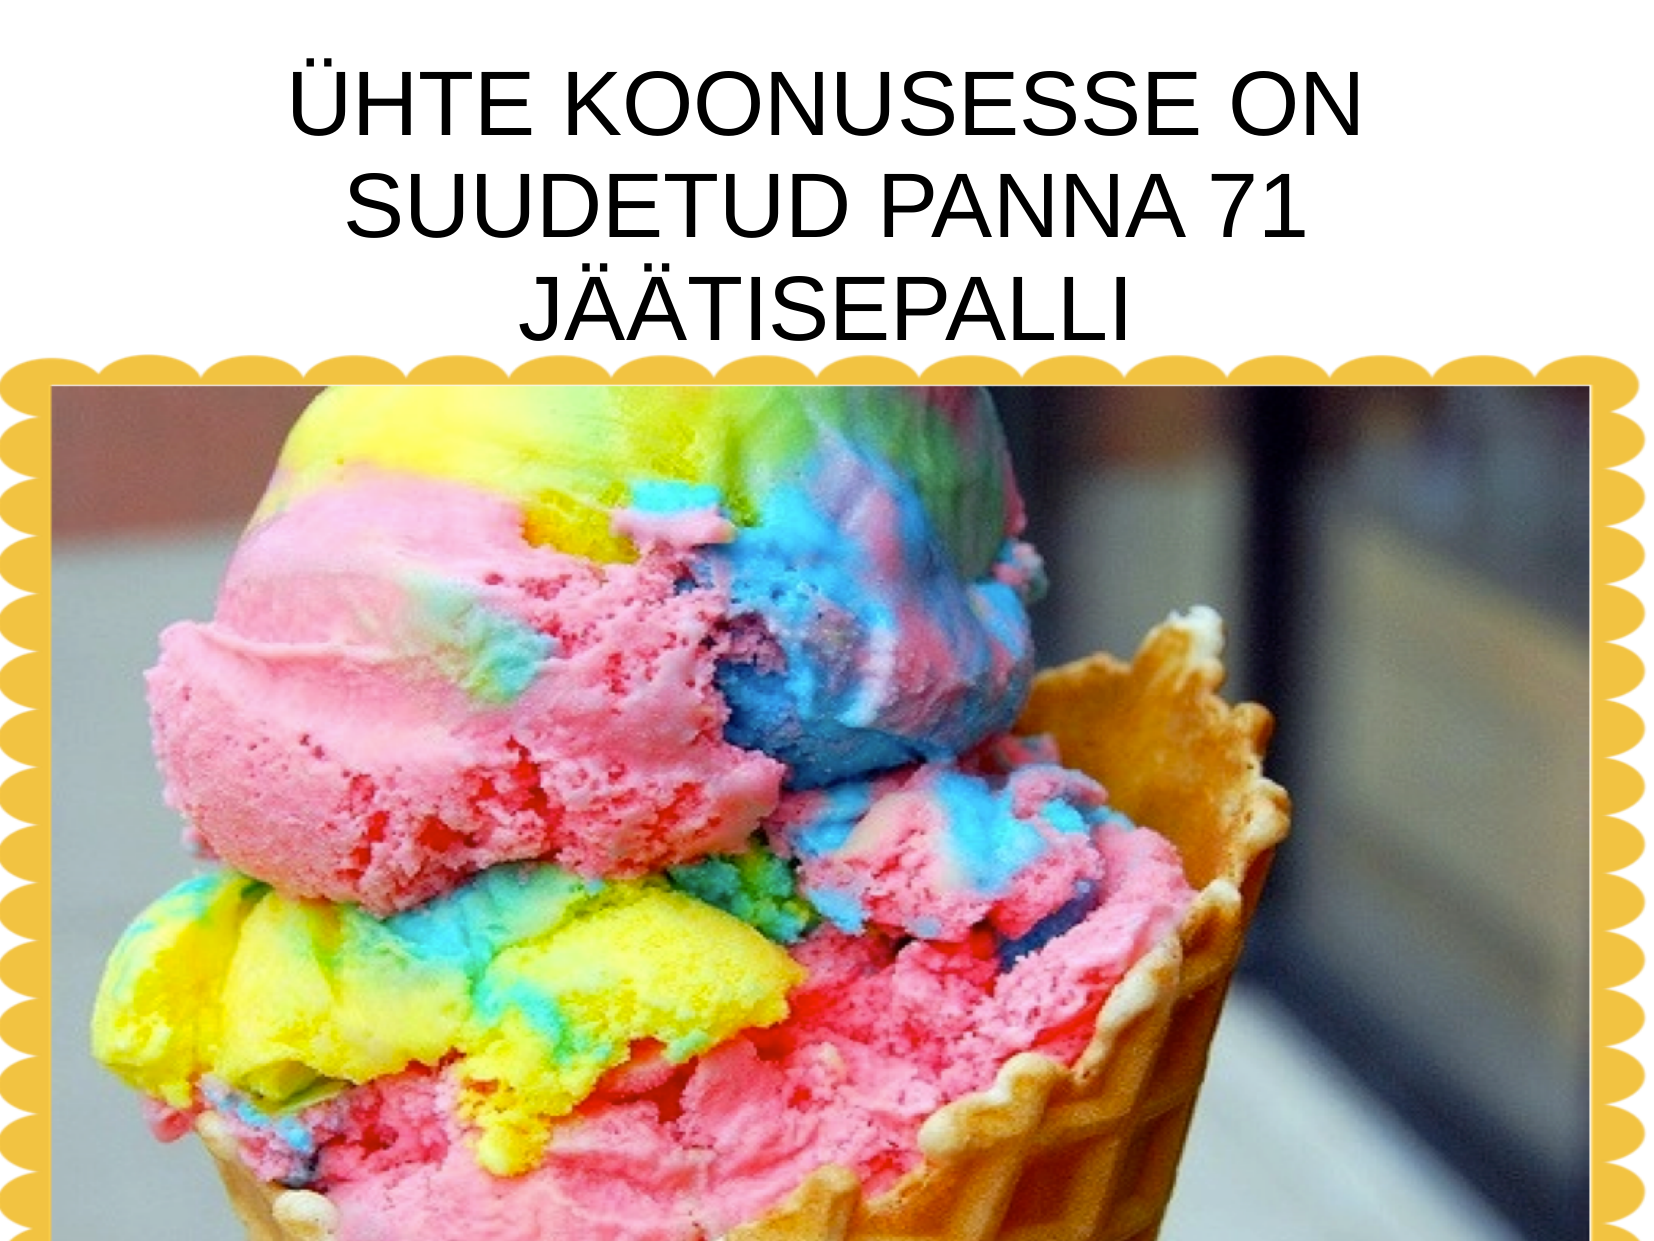

# ÜHTE KOONUSESSE ON SUUDETUD PANNA 71 JÄÄTISEPALLI